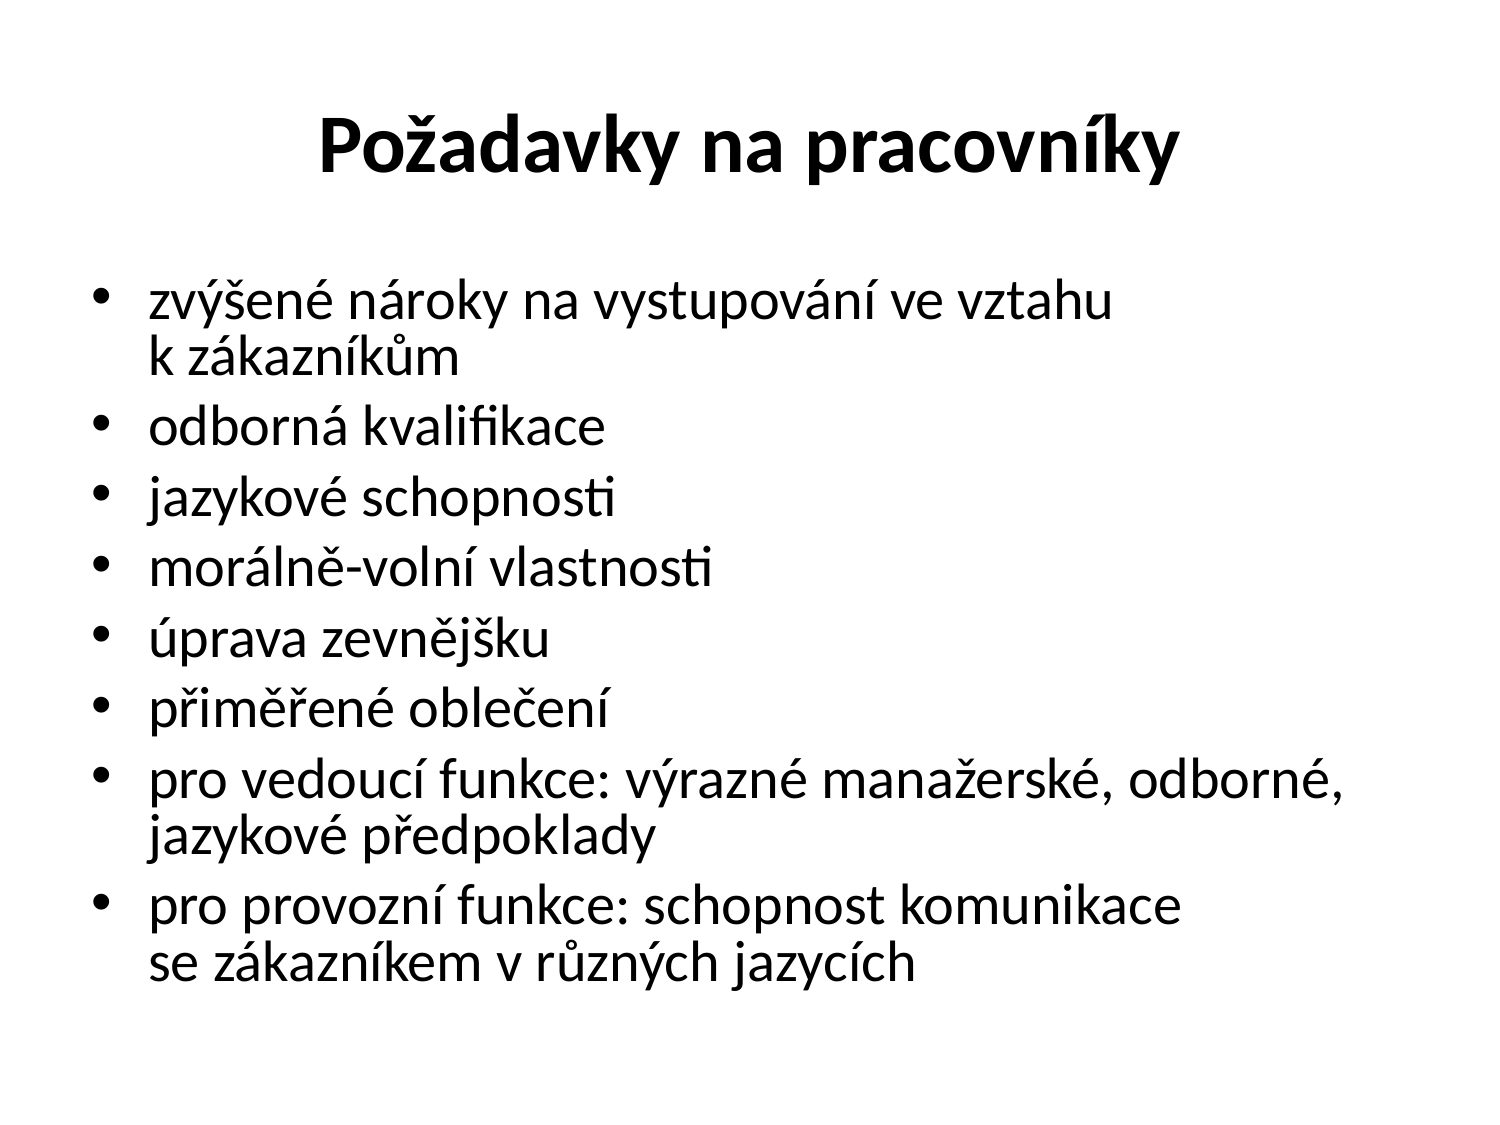

# Požadavky na pracovníky
zvýšené nároky na vystupování ve vztahu
k zákazníkům
odborná kvalifikace
jazykové schopnosti
morálně-volní vlastnosti
úprava zevnějšku
přiměřené oblečení
pro vedoucí funkce: výrazné manažerské, odborné, jazykové předpoklady
pro provozní funkce: schopnost komunikace
se zákazníkem v různých jazycích